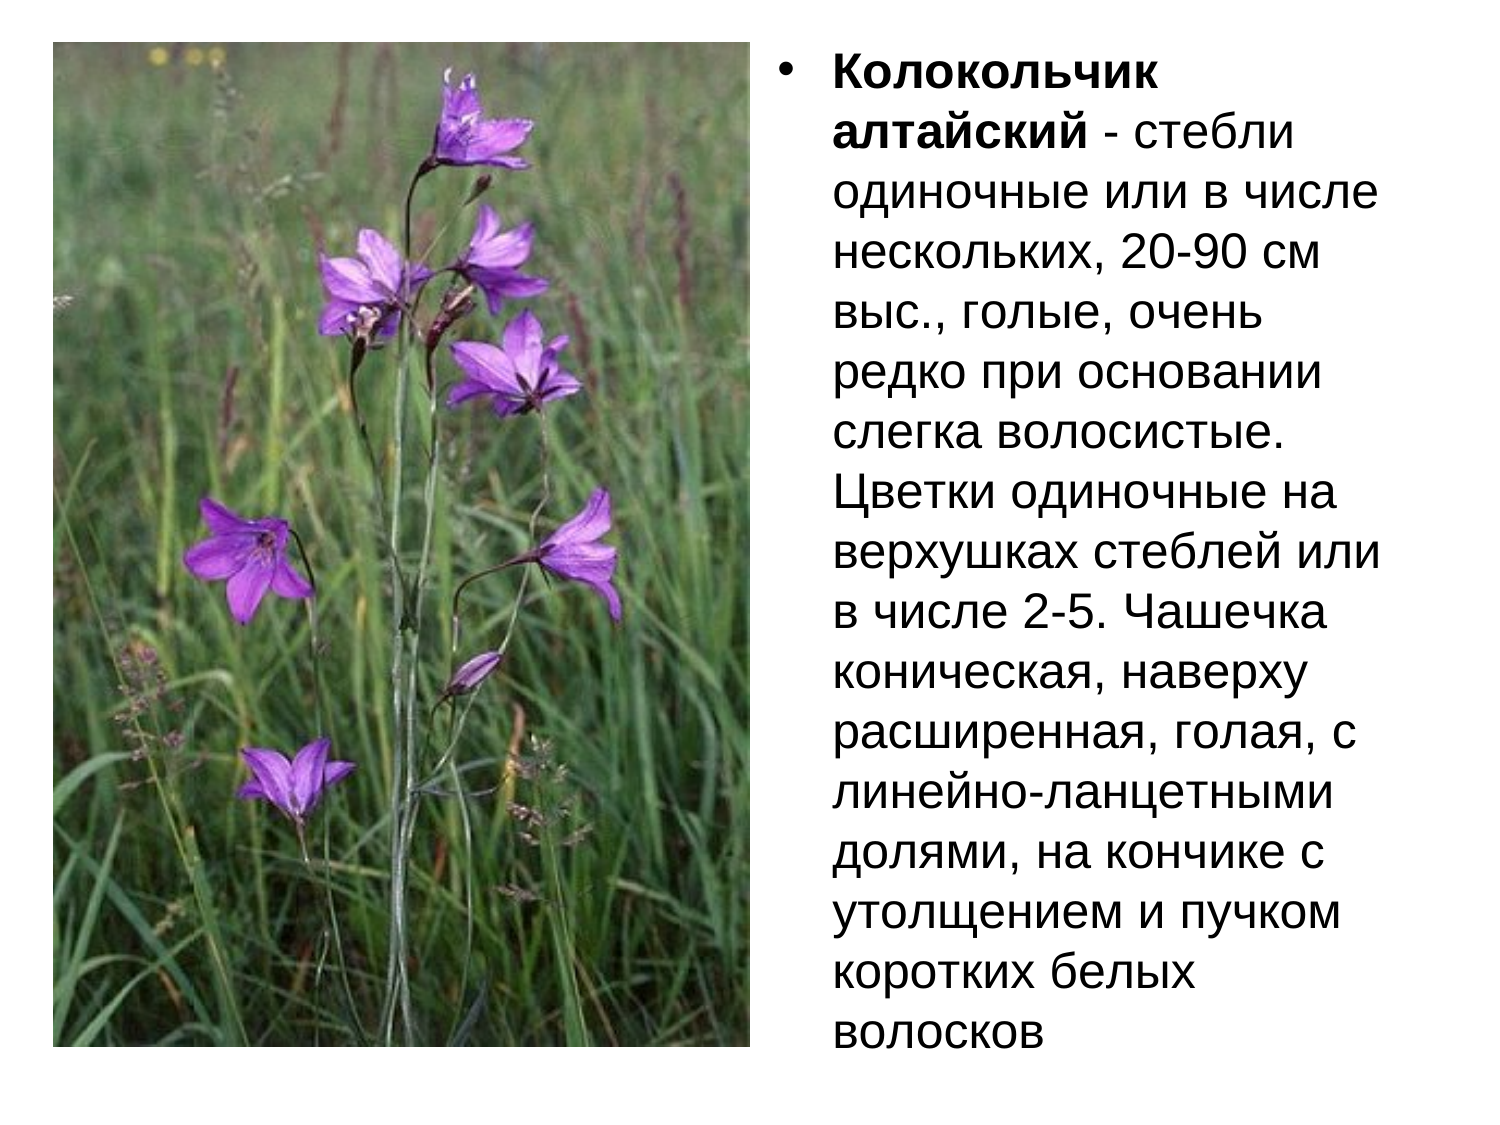

#
Колокольчик алтайский - стебли одиночные или в числе нескольких, 20-90 см выc., голые, очень редко при основании слегка волосистые. Цветки одиночные на верхушках стеблей или в числе 2-5. Чашечка коническая, наверху расширенная, голая, с линейно-ланцетными долями, на кончике с утолщением и пучком коротких белых волосков